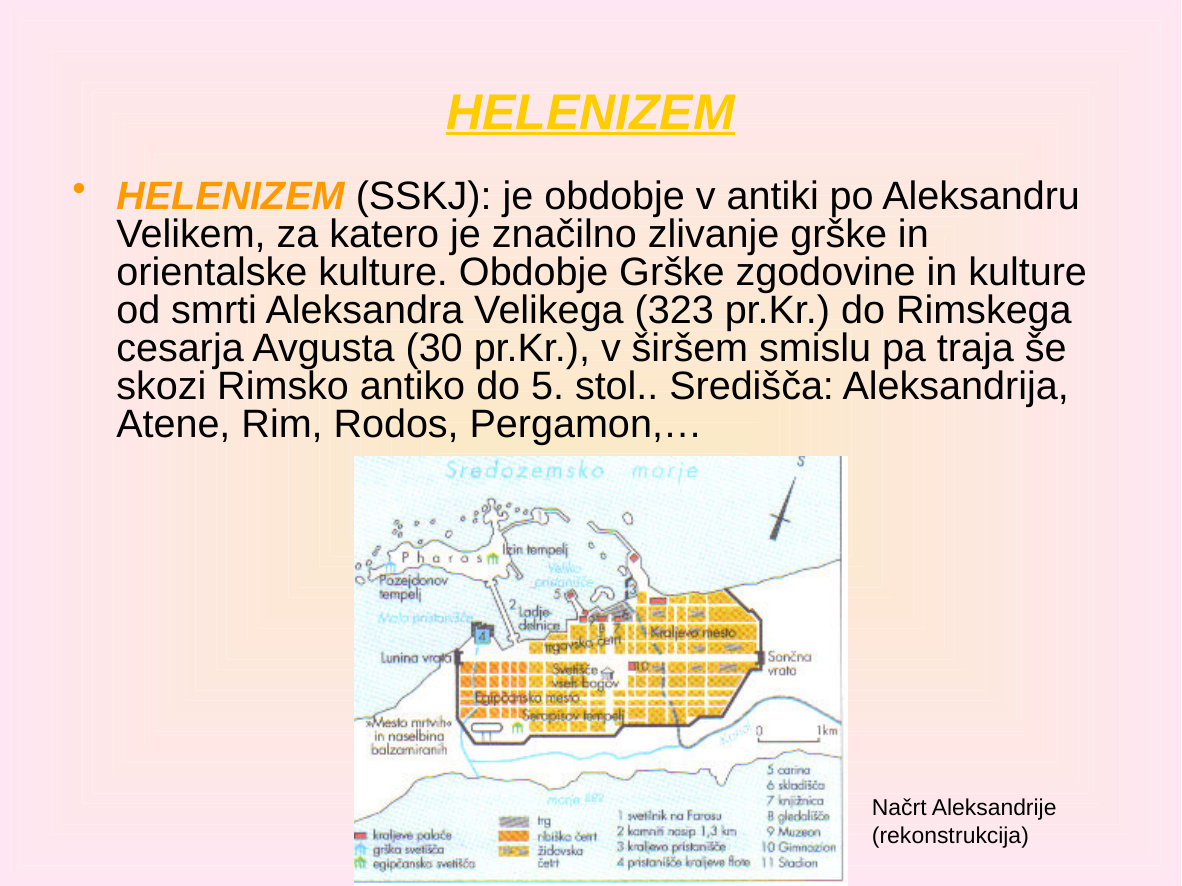

# HELENIZEM
HELENIZEM (SSKJ): je obdobje v antiki po Aleksandru Velikem, za katero je značilno zlivanje grške in orientalske kulture. Obdobje Grške zgodovine in kulture od smrti Aleksandra Velikega (323 pr.Kr.) do Rimskega cesarja Avgusta (30 pr.Kr.), v širšem smislu pa traja še skozi Rimsko antiko do 5. stol.. Središča: Aleksandrija, Atene, Rim, Rodos, Pergamon,…
Načrt Aleksandrije (rekonstrukcija)